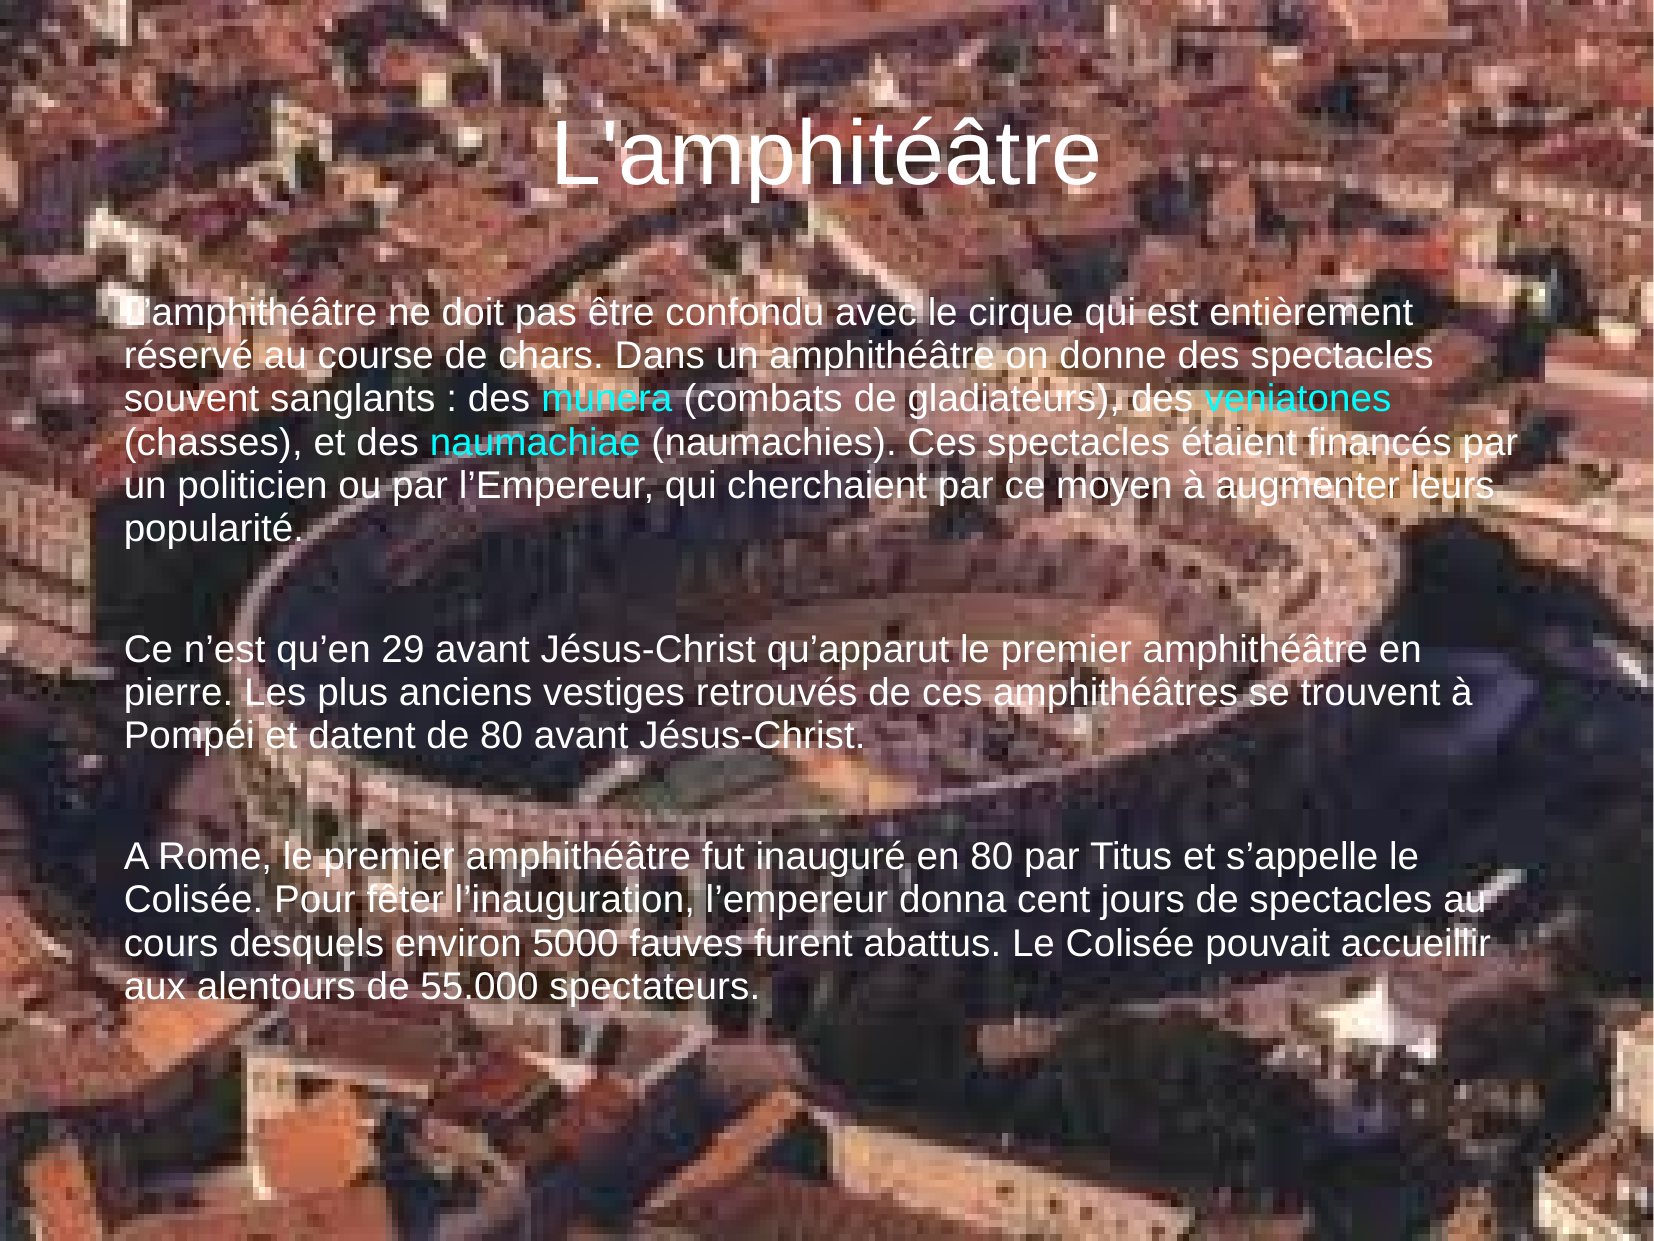

# L'amphitéâtre
L’amphithéâtre ne doit pas être confondu avec le cirque qui est entièrement réservé au course de chars. Dans un amphithéâtre on donne des spectacles souvent sanglants : des munera (combats de gladiateurs), des veniatones (chasses), et des naumachiae (naumachies). Ces spectacles étaient financés par un politicien ou par l’Empereur, qui cherchaient par ce moyen à augmenter leurs popularité.
Ce n’est qu’en 29 avant Jésus-Christ qu’apparut le premier amphithéâtre en pierre. Les plus anciens vestiges retrouvés de ces amphithéâtres se trouvent à Pompéi et datent de 80 avant Jésus-Christ.
A Rome, le premier amphithéâtre fut inauguré en 80 par Titus et s’appelle le Colisée. Pour fêter l’inauguration, l’empereur donna cent jours de spectacles au cours desquels environ 5000 fauves furent abattus. Le Colisée pouvait accueillir aux alentours de 55.000 spectateurs.